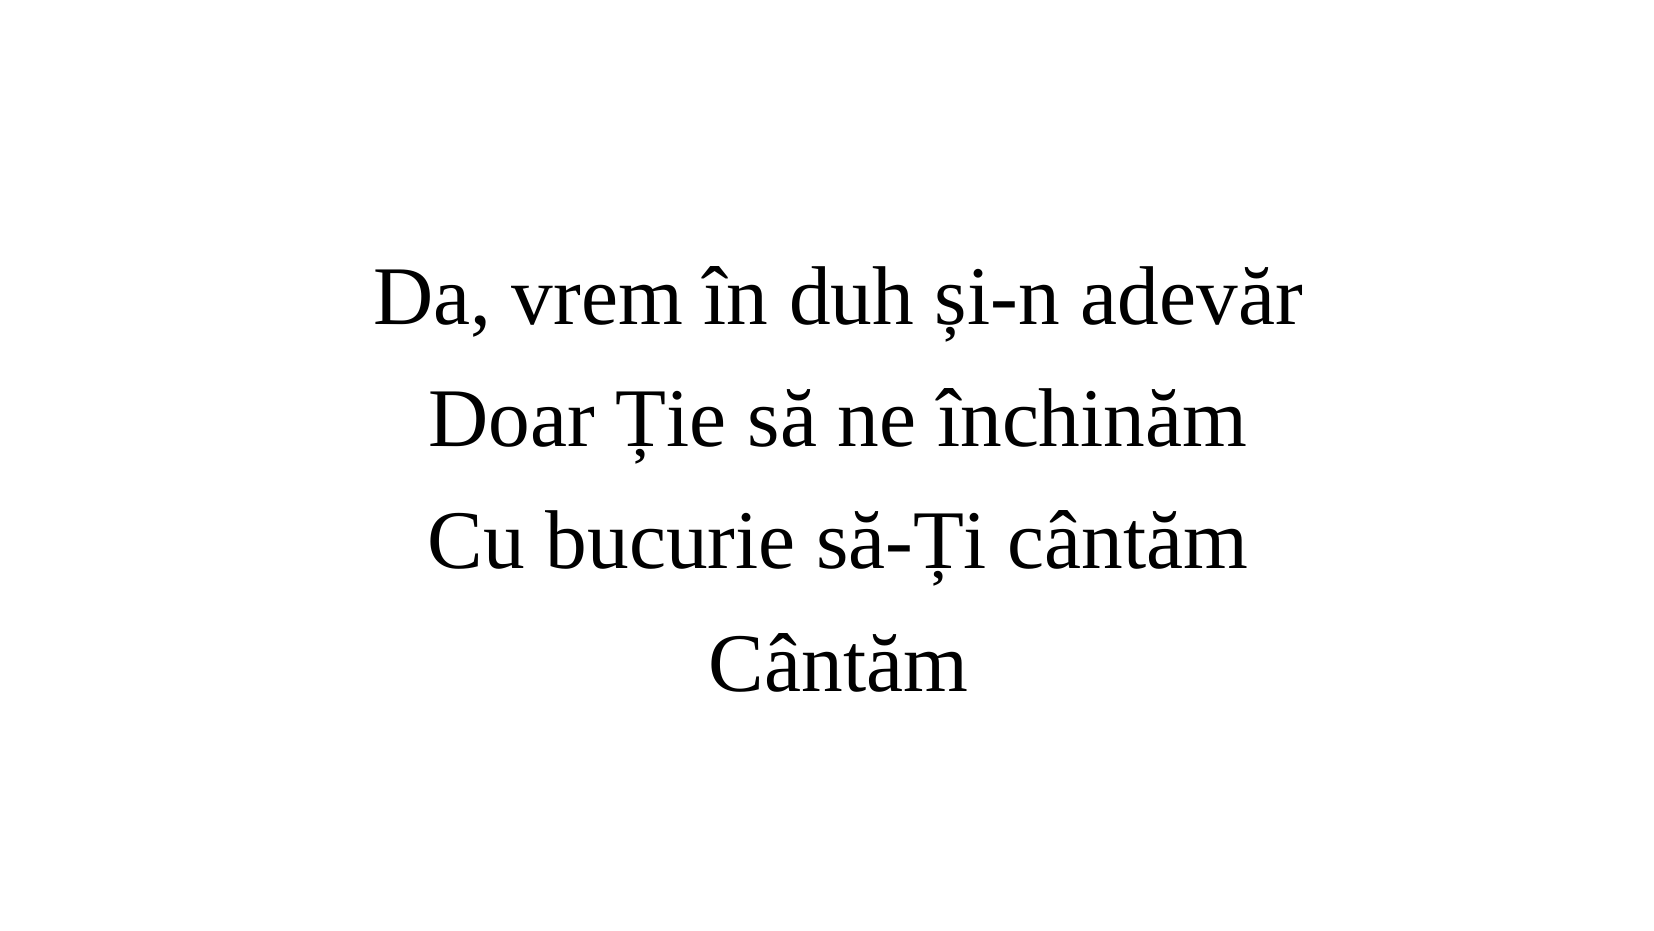

# Da, vrem în duh și-n adevăr
Doar Ție să ne închinăm
Cu bucurie să-Ți cântăm
Cântăm